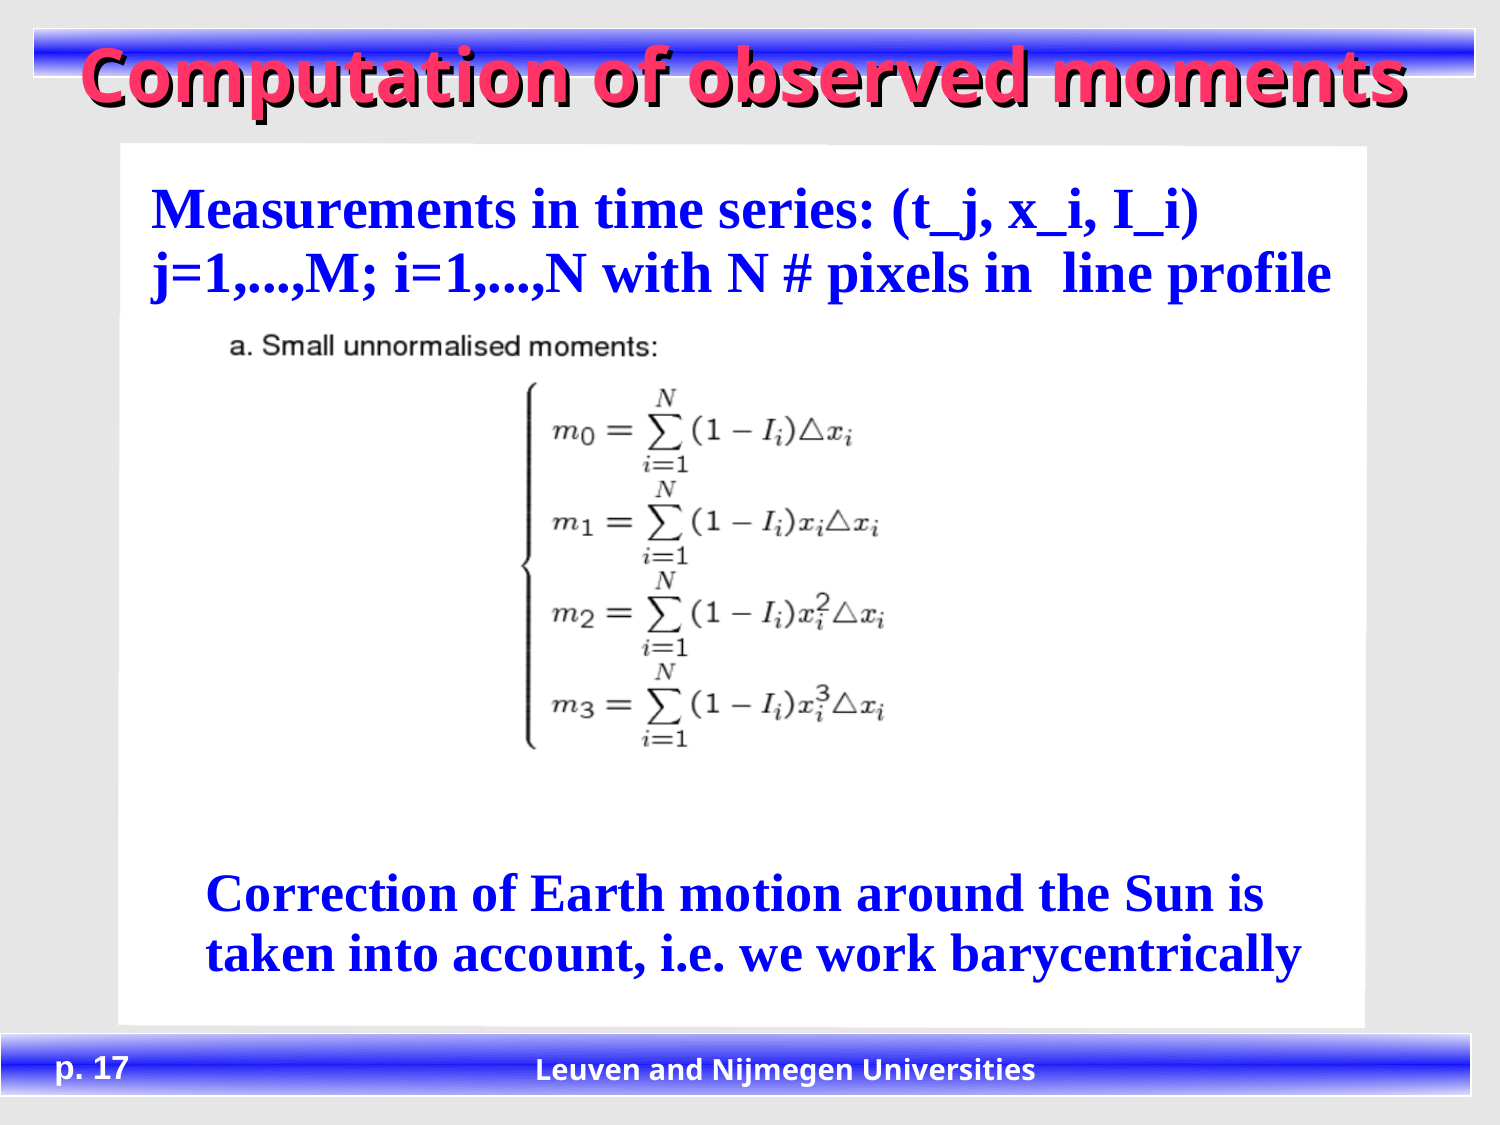

# Computation of observed moments
Measurements in time series: (t_j, x_i, I_i)
j=1,...,M; i=1,...,N with N # pixels in line profile
Correction of Earth motion around the Sun is
taken into account, i.e. we work barycentrically